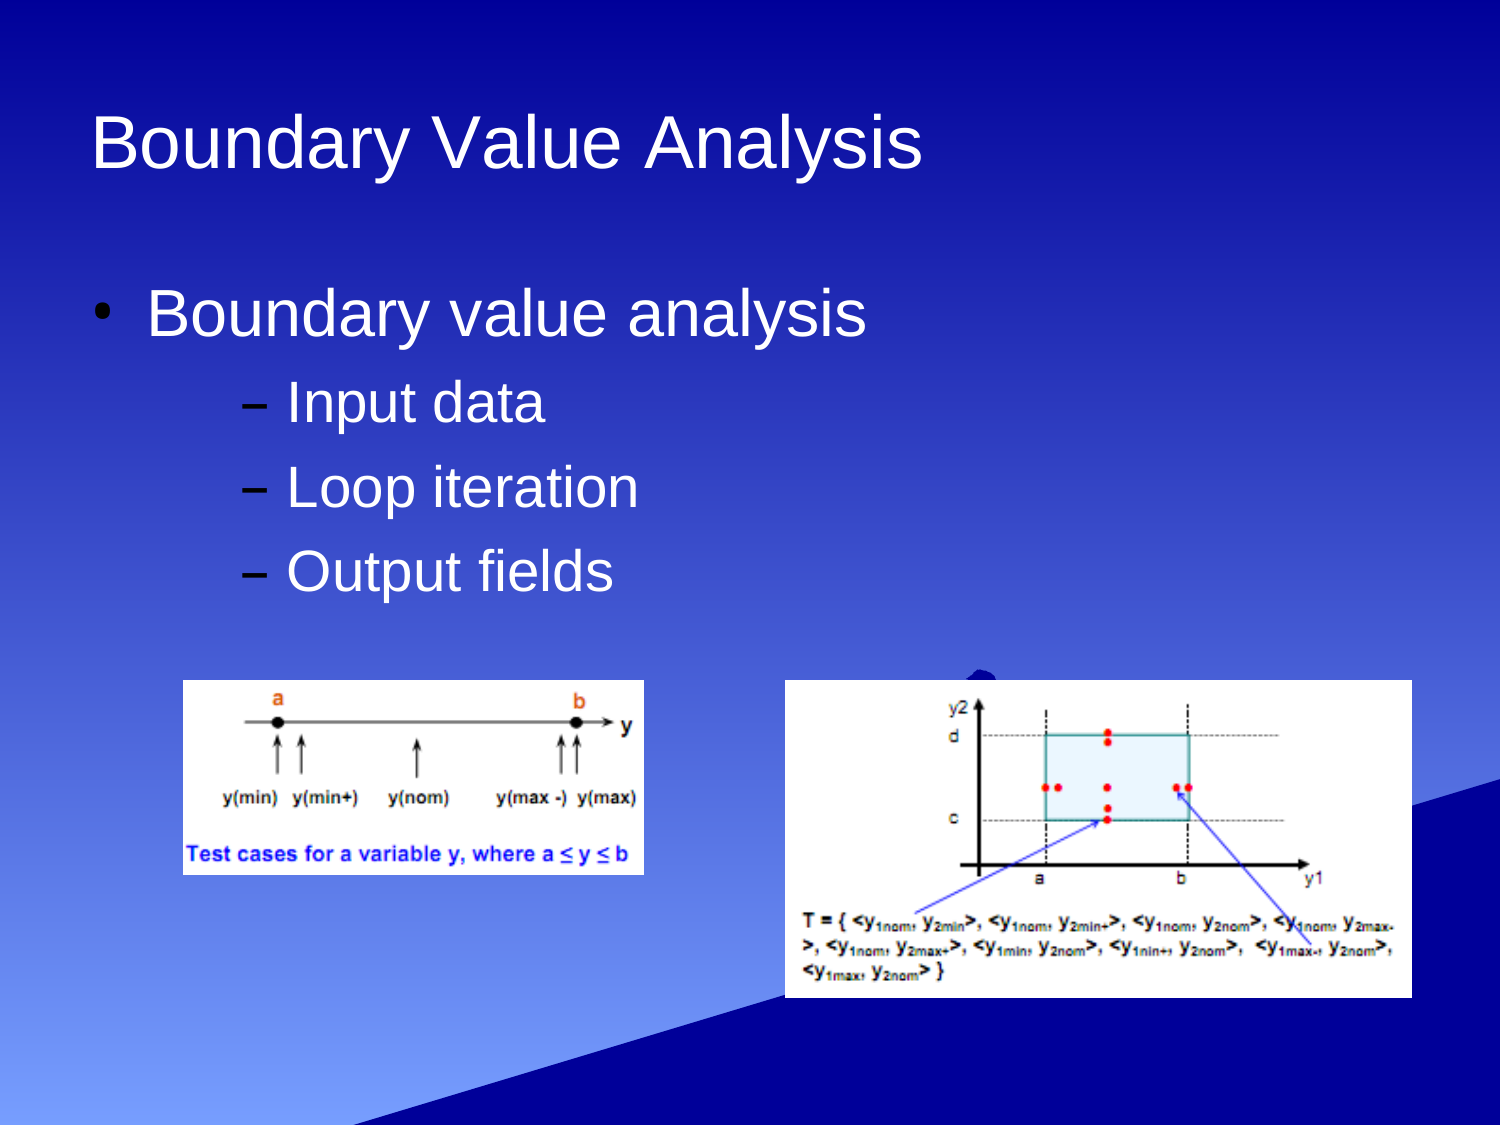

# Boundary Value Analysis
Boundary value analysis
Input data
Loop iteration
Output fields